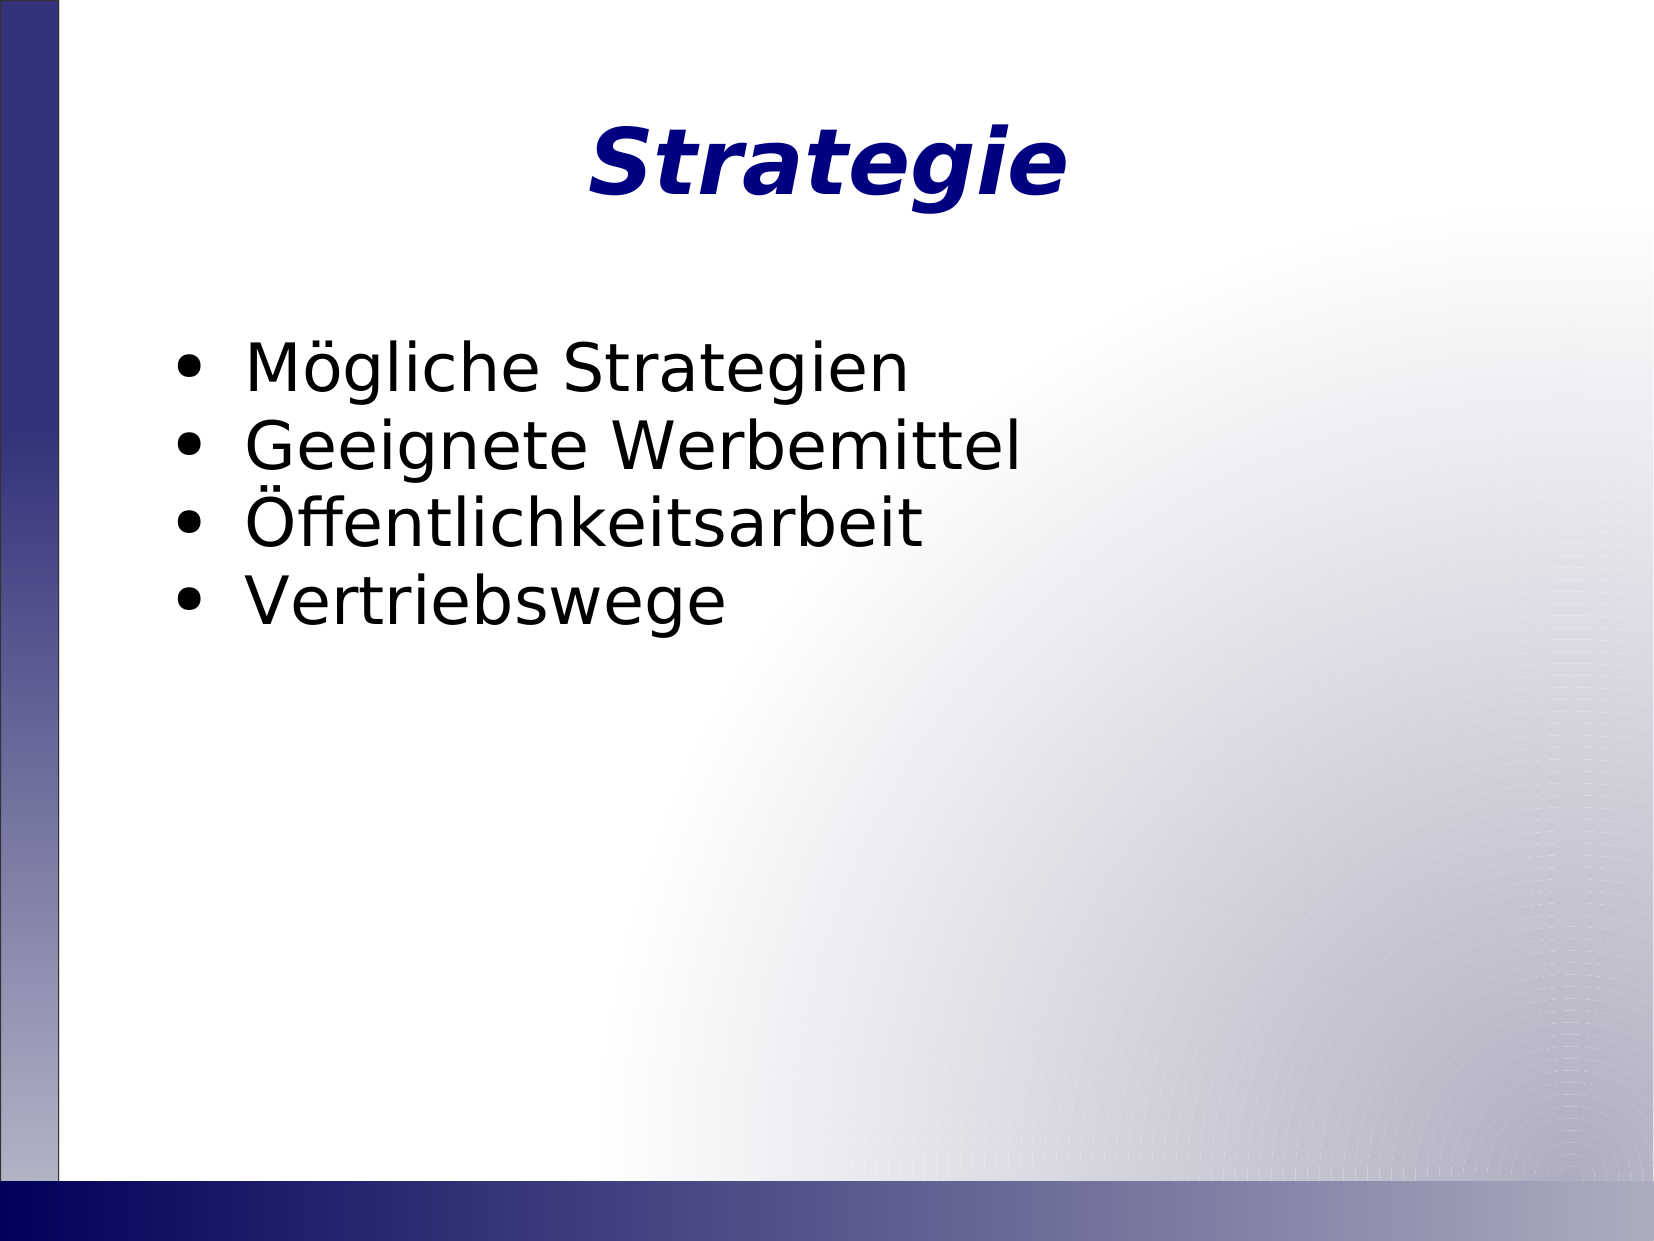

# Strategie
Mögliche Strategien
Geeignete Werbemittel
Öffentlichkeitsarbeit
Vertriebswege